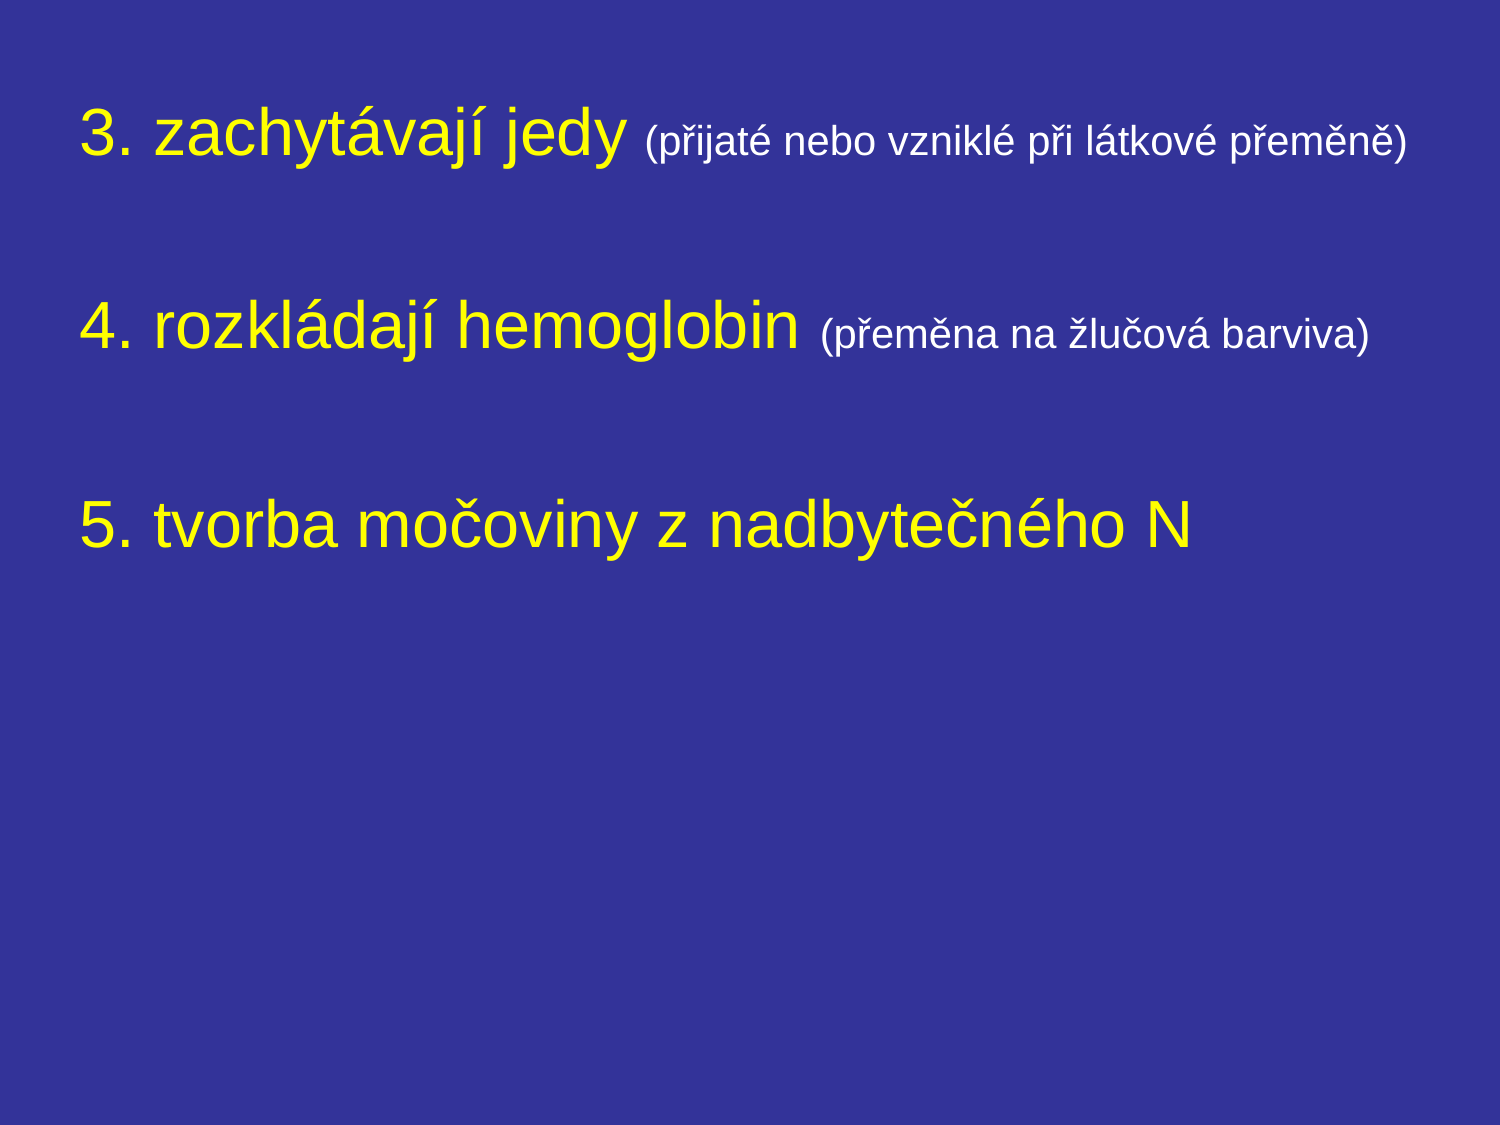

3. zachytávají jedy (přijaté nebo vzniklé při látkové přeměně)
4. rozkládají hemoglobin (přeměna na žlučová barviva)
5. tvorba močoviny z nadbytečného N